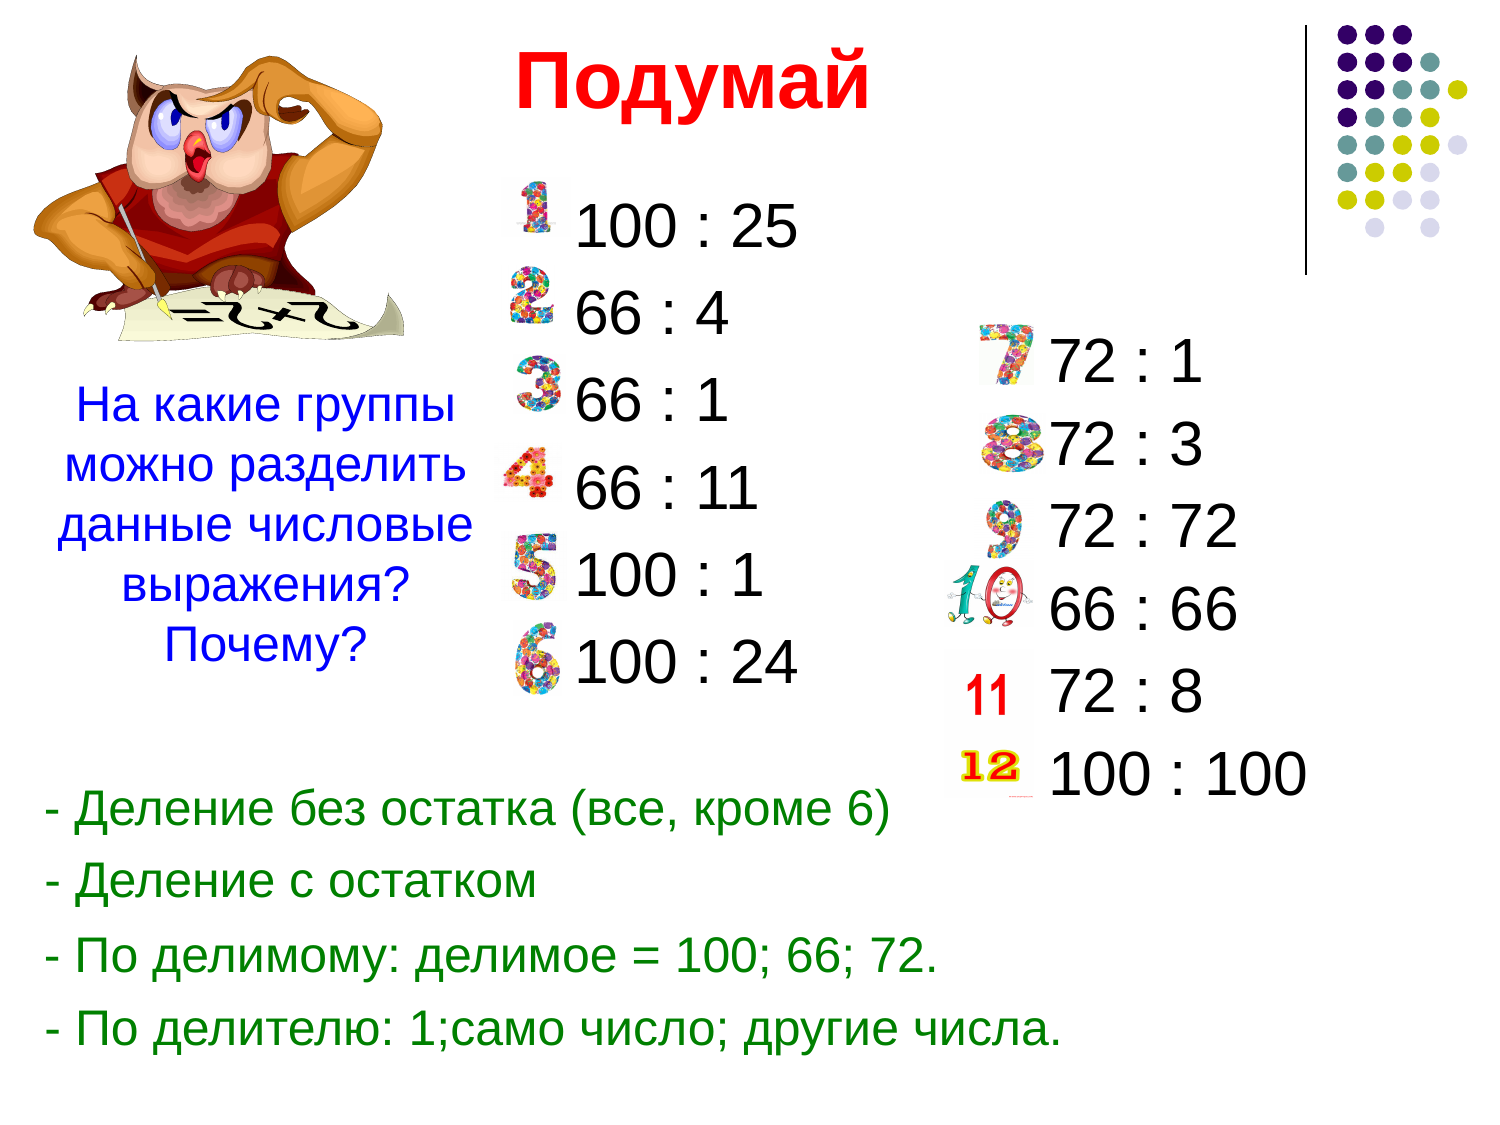

# Подумай
100 : 25
66 : 4
66 : 1
66 : 11
100 : 1
100 : 24
72 : 1
72 : 3
72 : 72
66 : 66
72 : 8
100 : 100
На какие группы можно разделить данные числовые выражения? Почему?
- Деление без остатка (все, кроме 6)
- Деление с остатком
- По делимому: делимое = 100; 66; 72.
- По делителю: 1;само число; другие числа.